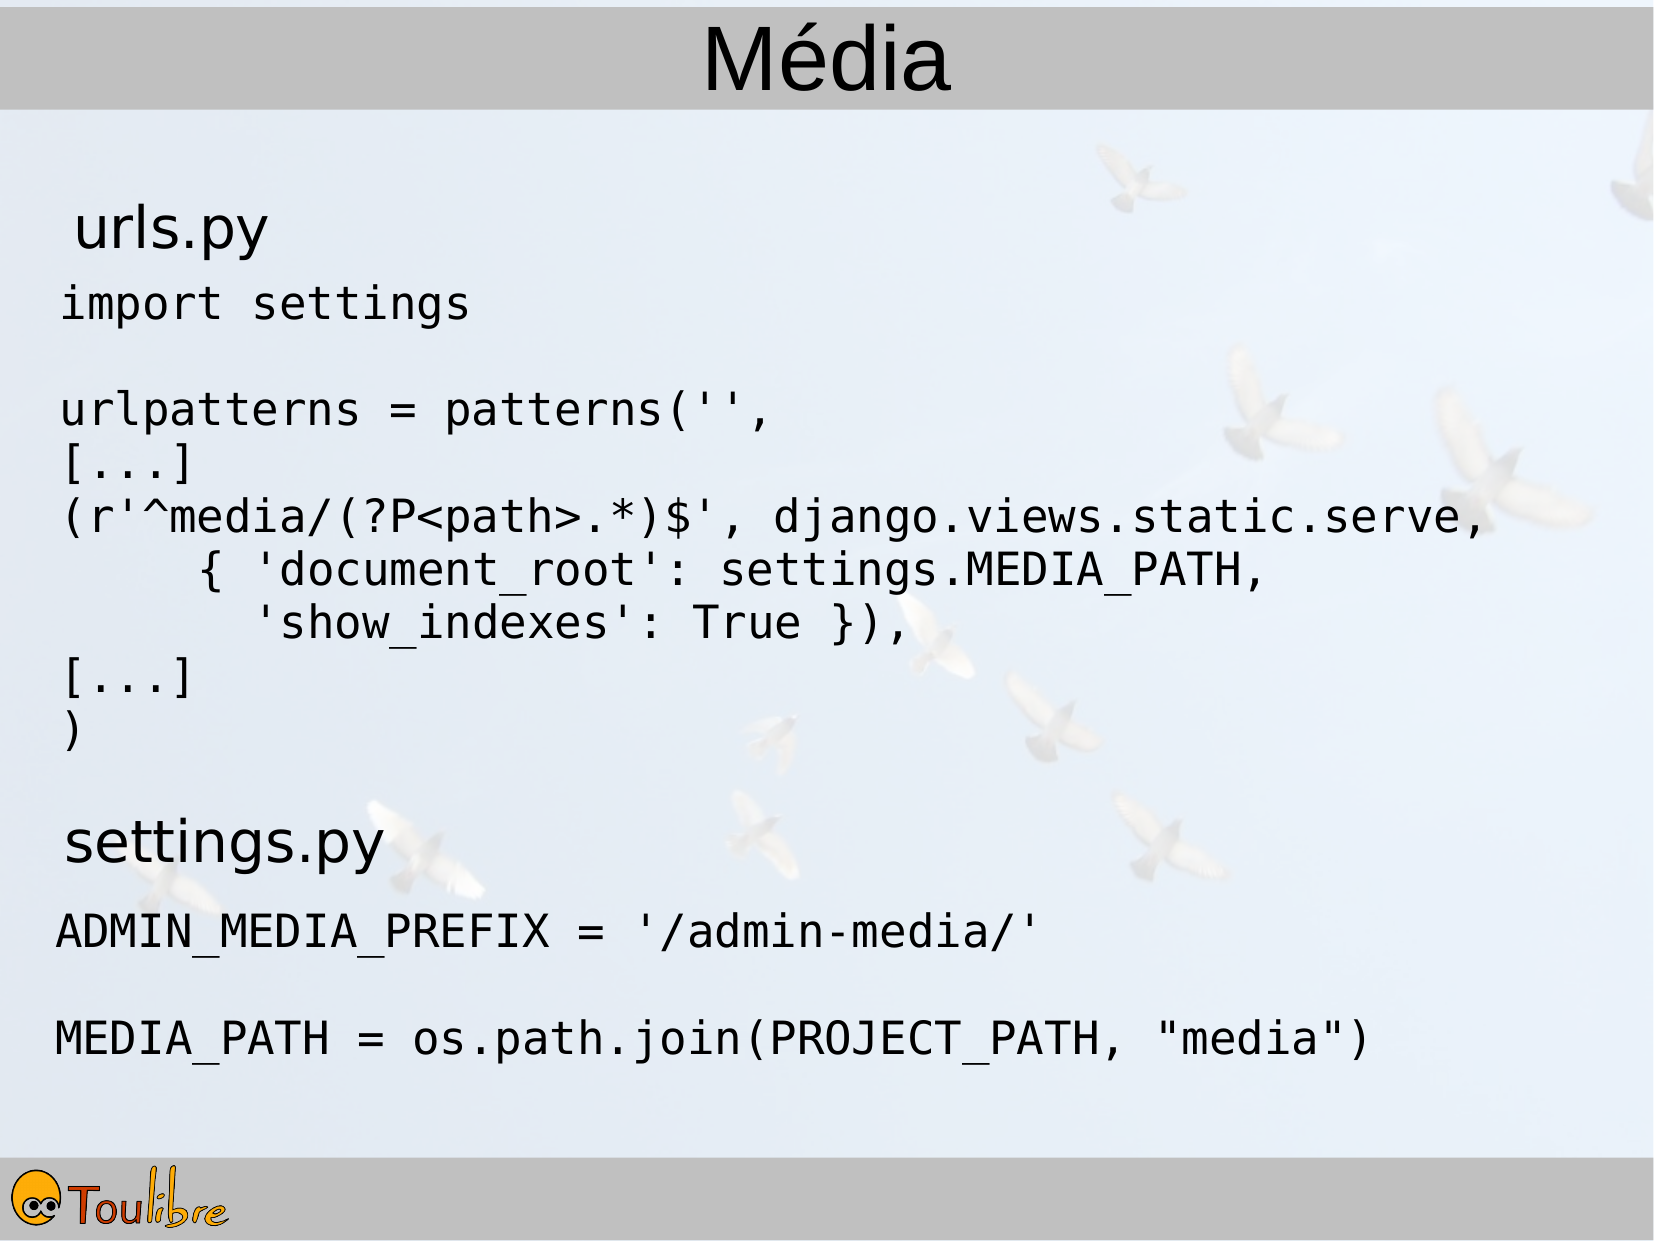

# Média
urls.py
import settings
urlpatterns = patterns('',
[...]
(r'^media/(?P<path>.*)$', django.views.static.serve,
 { 'document_root': settings.MEDIA_PATH,
 'show_indexes': True }),
[...]
)
settings.py
ADMIN_MEDIA_PREFIX = '/admin-media/'
MEDIA_PATH = os.path.join(PROJECT_PATH, "media")